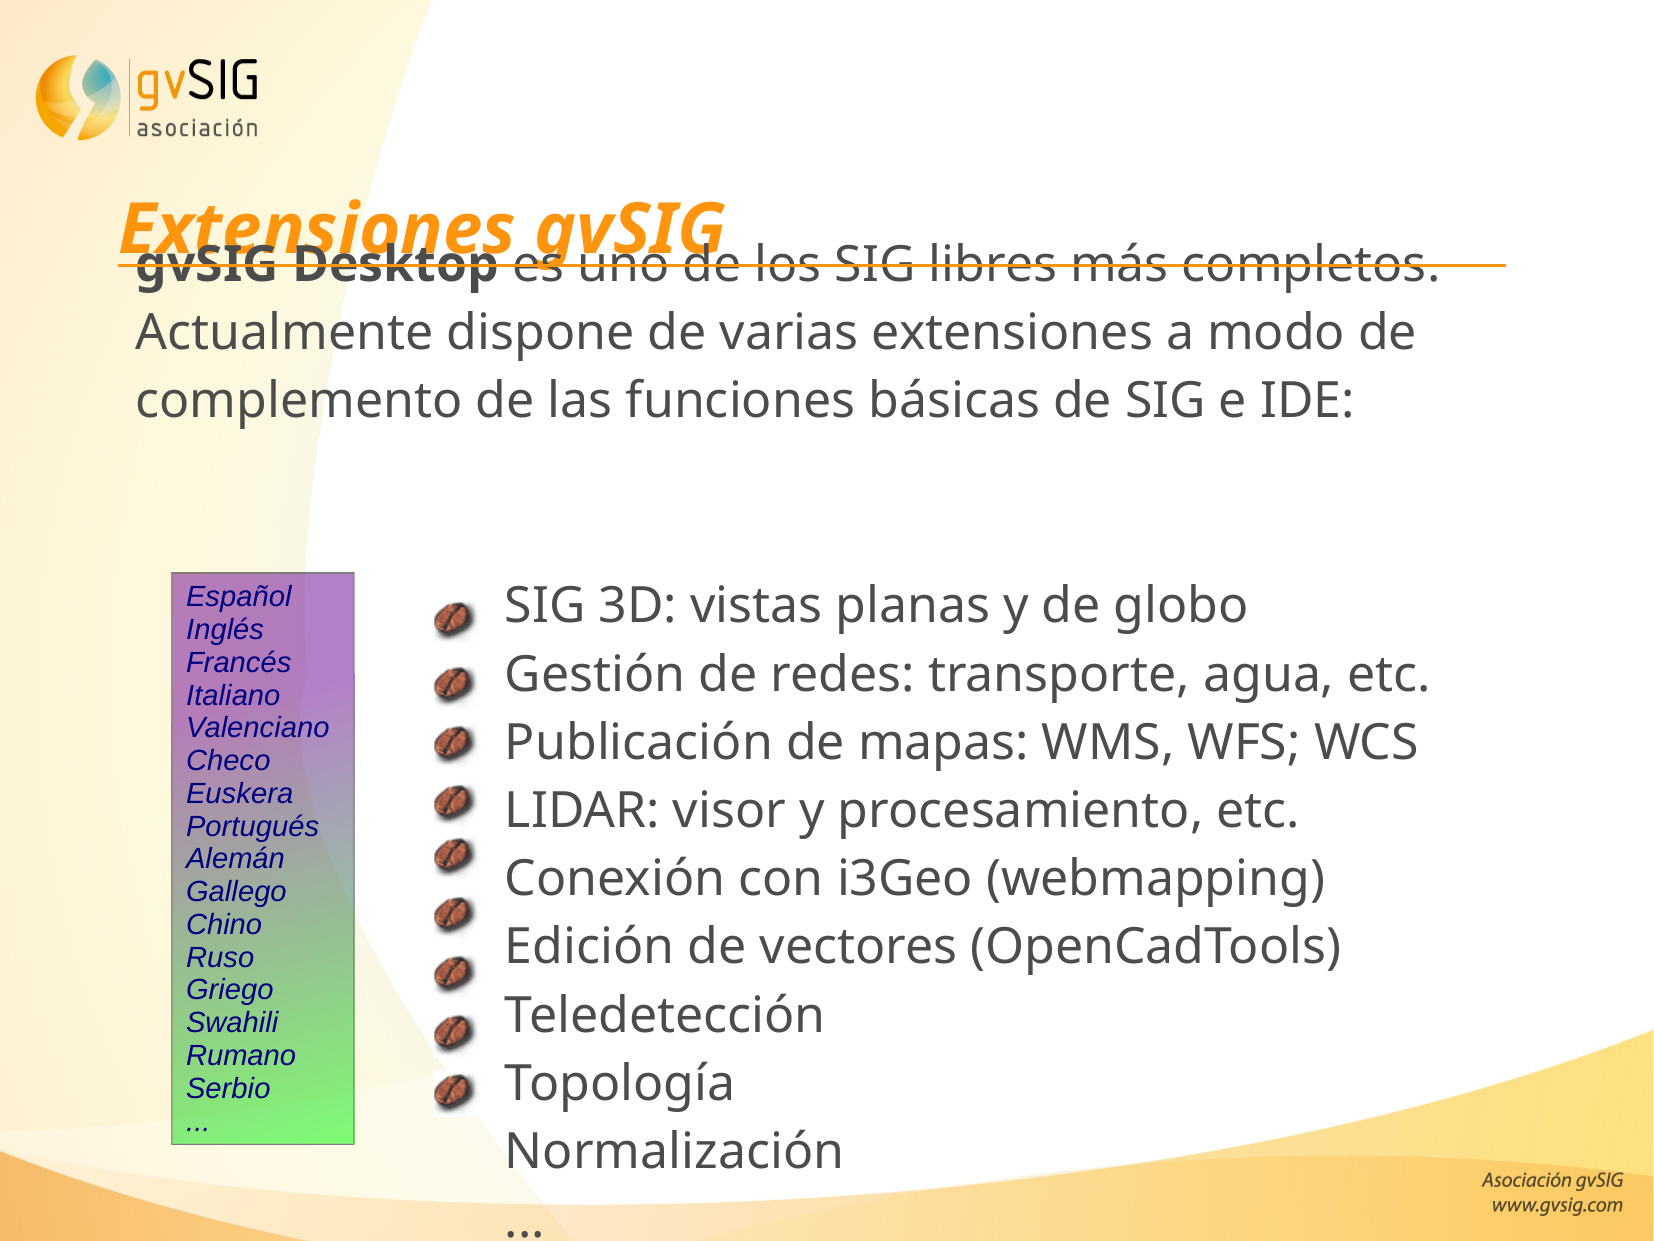

# Extensiones gvSIG
gvSIG Desktop es uno de los SIG libres más completos. Actualmente dispone de varias extensiones a modo de complemento de las funciones básicas de SIG e IDE:
					SIG 3D: vistas planas y de globo
					Gestión de redes: transporte, agua, etc.
					Publicación de mapas: WMS, WFS; WCS
					LIDAR: visor y procesamiento, etc.
					Conexión con i3Geo (webmapping)
					Edición de vectores (OpenCadTools)
					Teledetección
					Topología
					Normalización
					...
Español
Inglés
Francés
Italiano
Valenciano
Checo
Euskera
Portugués
Alemán
Gallego
Chino
Ruso
Griego
Swahili
Rumano
Serbio
...